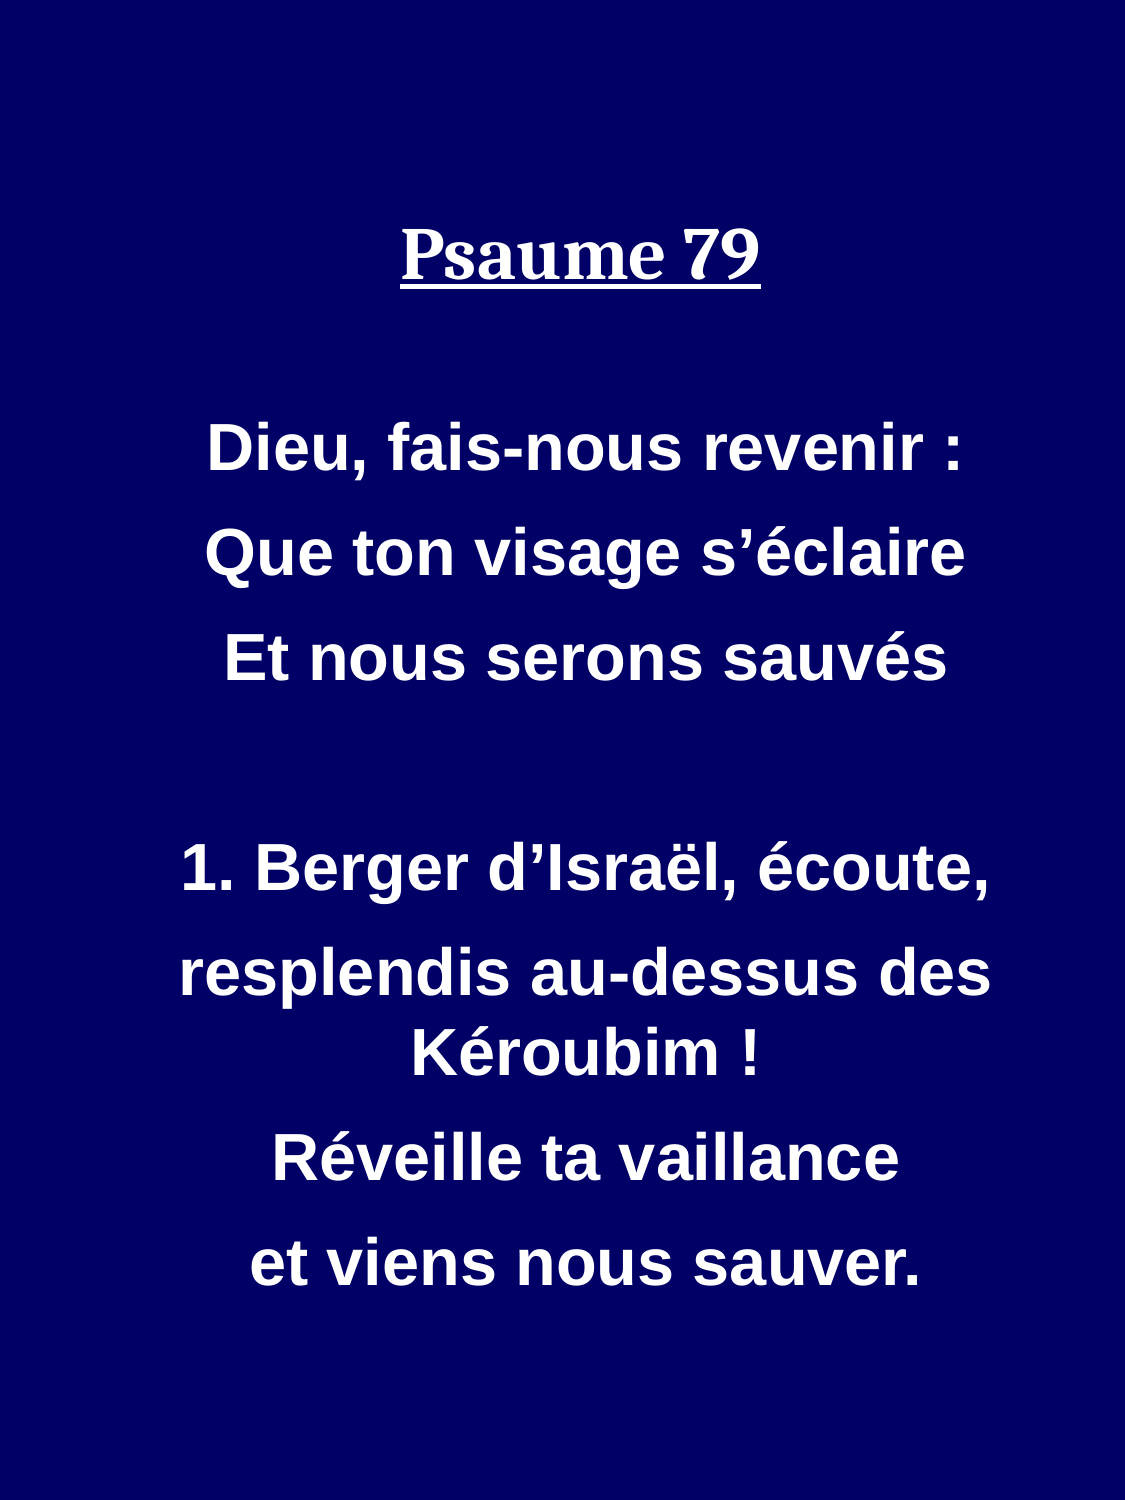

Psaume 79
Dieu, fais-nous revenir :
Que ton visage s’éclaire
Et nous serons sauvés
1. Berger d’Israël, écoute,
resplendis au-dessus des Kéroubim !
Réveille ta vaillance
et viens nous sauver.